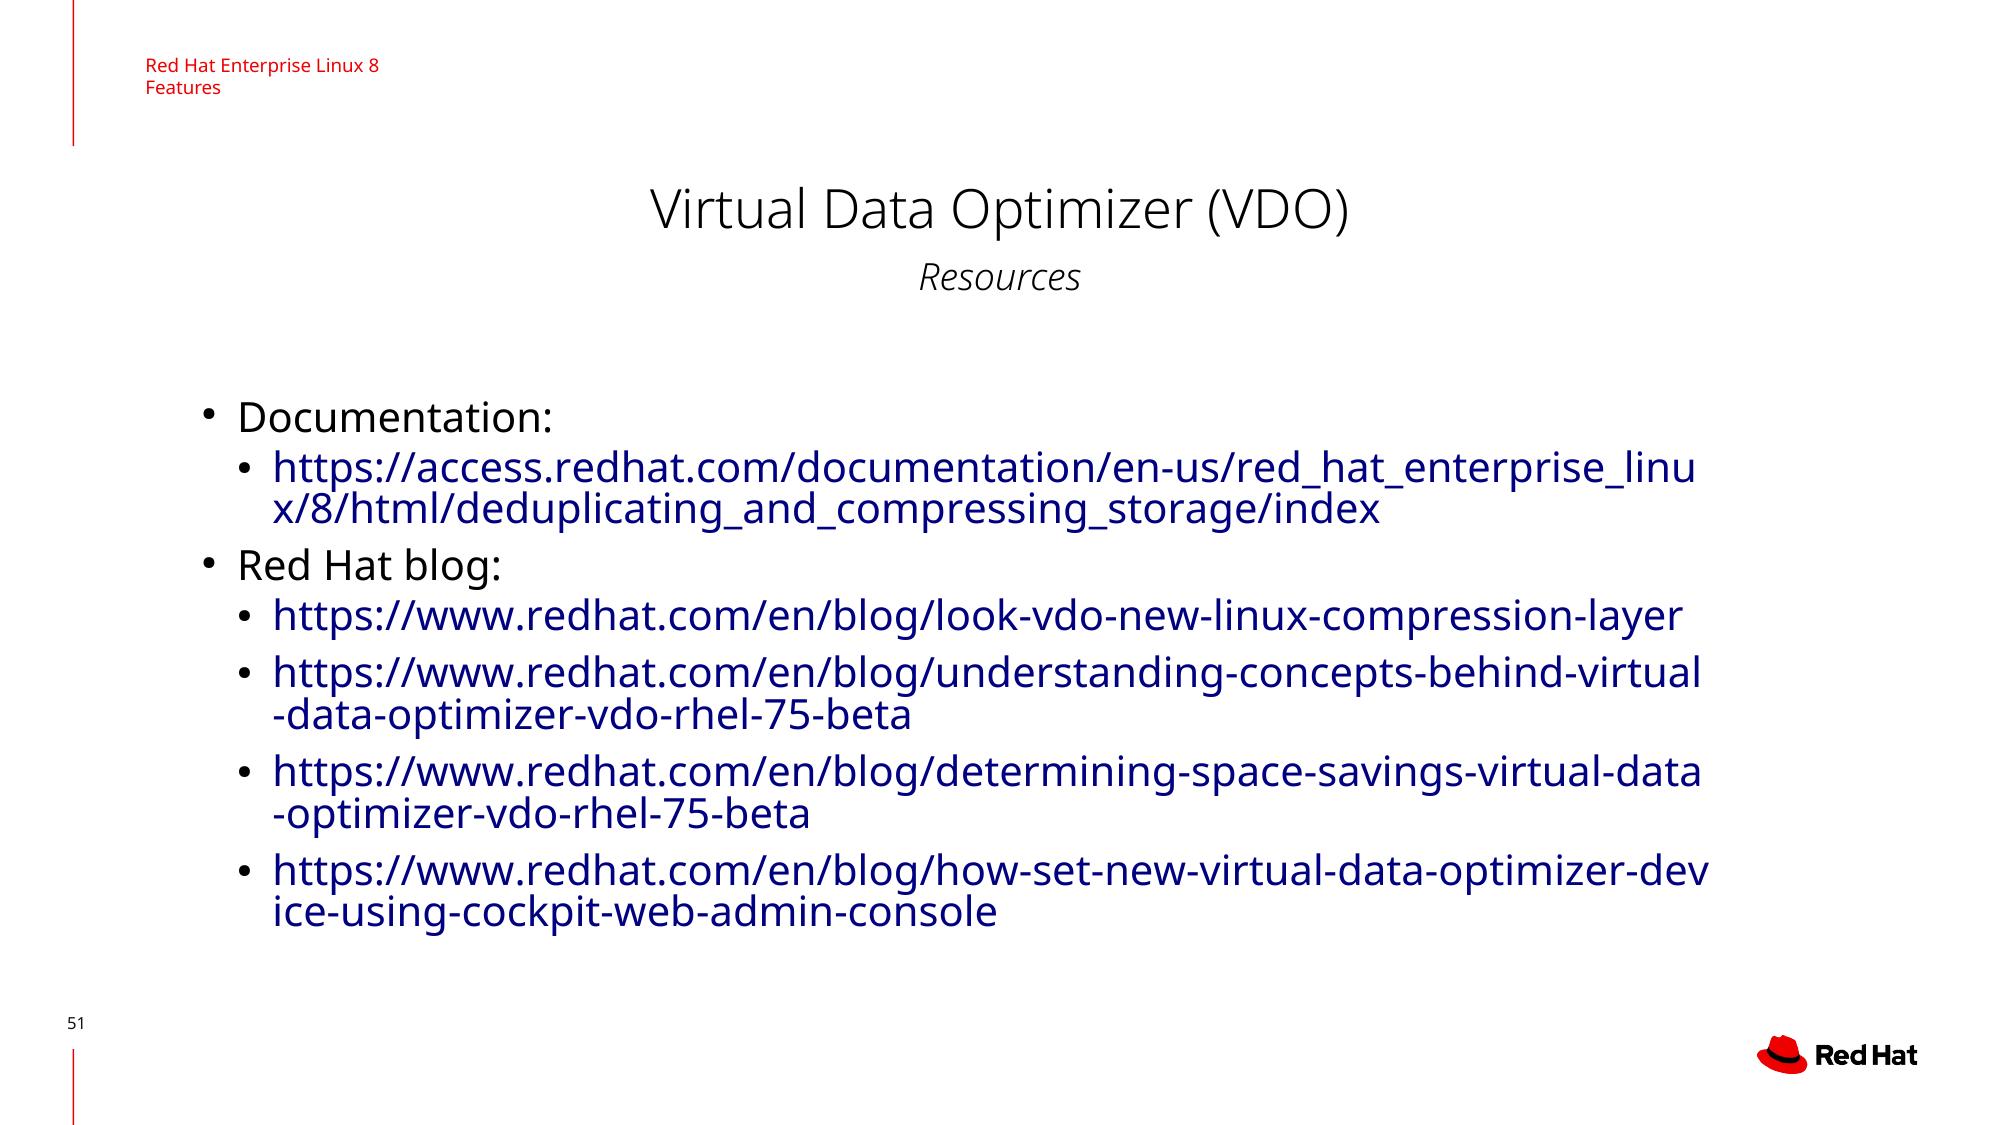

Red Hat Enterprise Linux 8
Features
# Virtual Data Optimizer (VDO) Resources
Documentation:
https://access.redhat.com/documentation/en-us/red_hat_enterprise_linux/8/html/deduplicating_and_compressing_storage/index
Red Hat blog:
https://www.redhat.com/en/blog/look-vdo-new-linux-compression-layer
https://www.redhat.com/en/blog/understanding-concepts-behind-virtual-data-optimizer-vdo-rhel-75-beta
https://www.redhat.com/en/blog/determining-space-savings-virtual-data-optimizer-vdo-rhel-75-beta
https://www.redhat.com/en/blog/how-set-new-virtual-data-optimizer-device-using-cockpit-web-admin-console
51